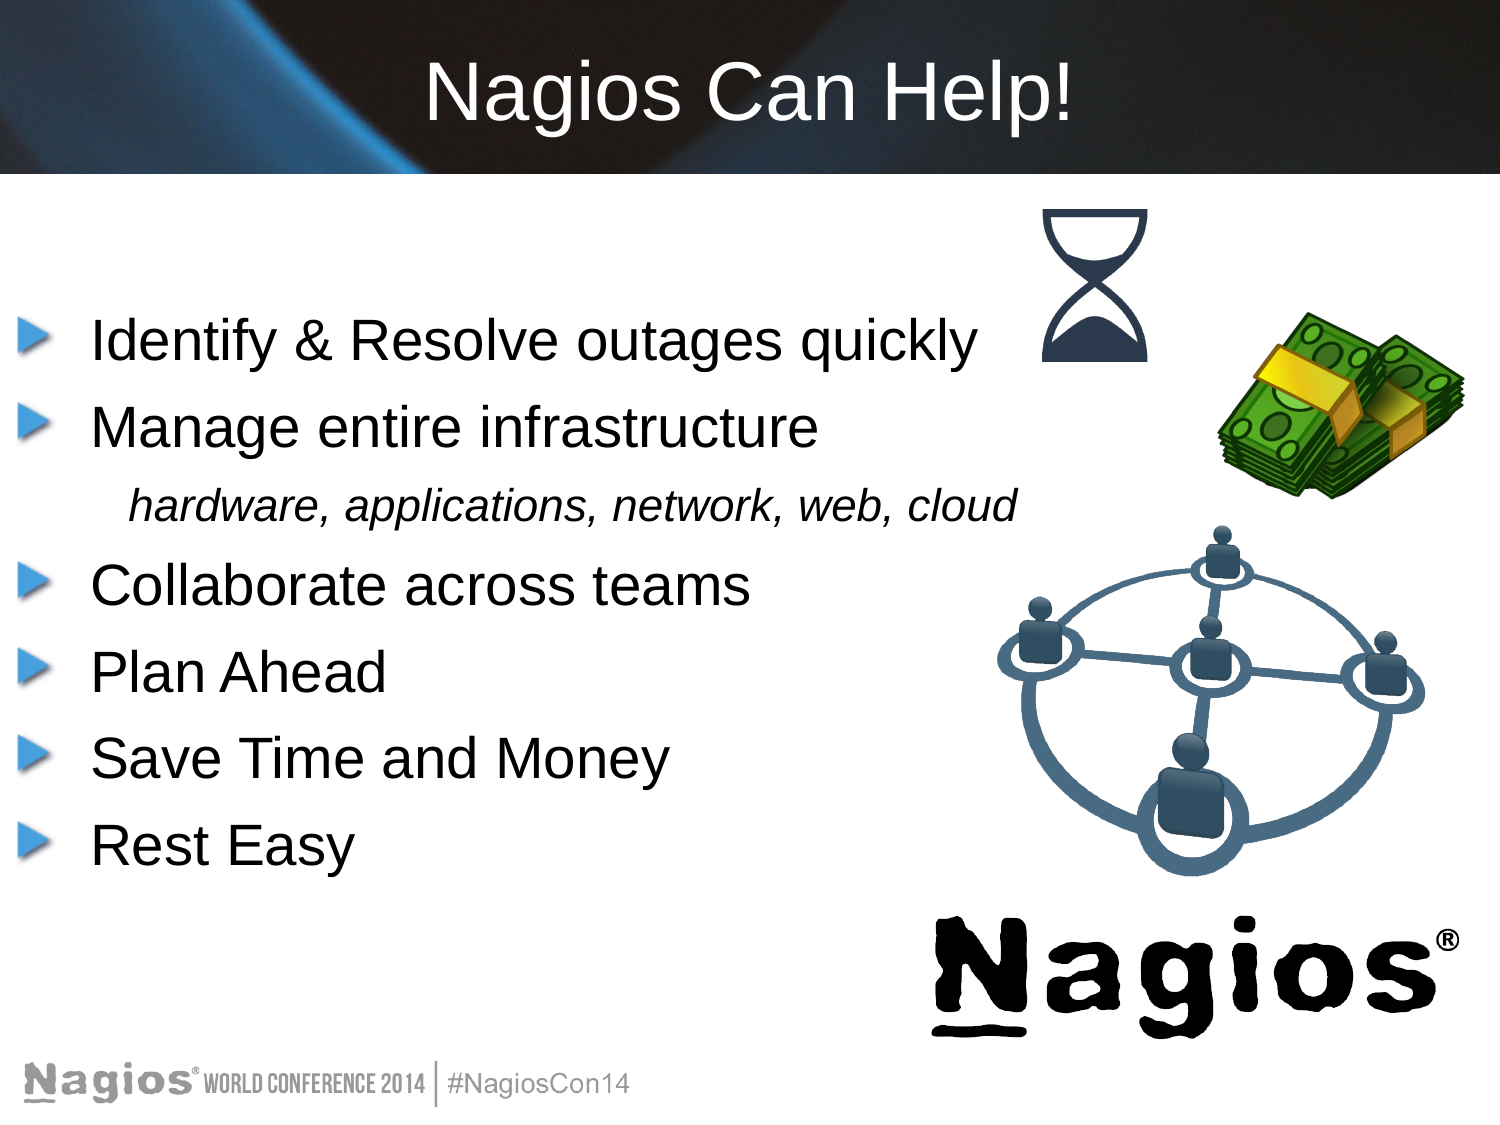

# Nagios Can Help!
Identify & Resolve outages quickly
Manage entire infrastructure
 hardware, applications, network, web, cloud
Collaborate across teams
Plan Ahead
Save Time and Money
Rest Easy